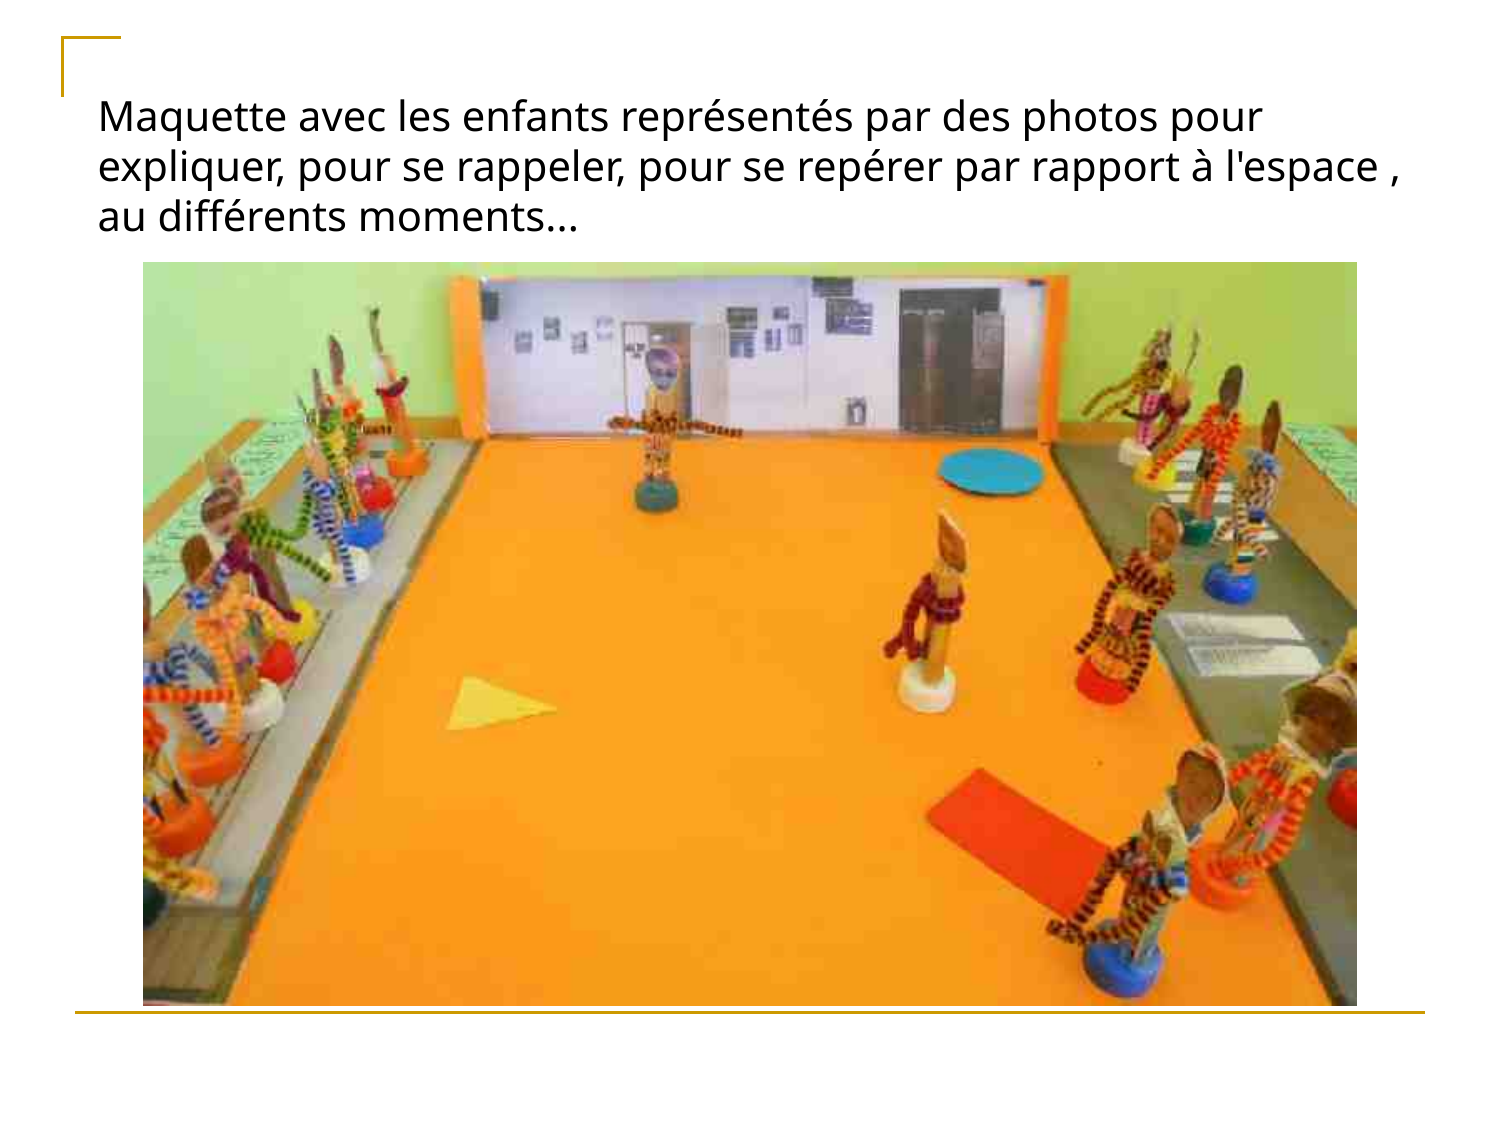

# Maquette avec les enfants représentés par des photos pour expliquer, pour se rappeler, pour se repérer par rapport à l'espace , au différents moments...